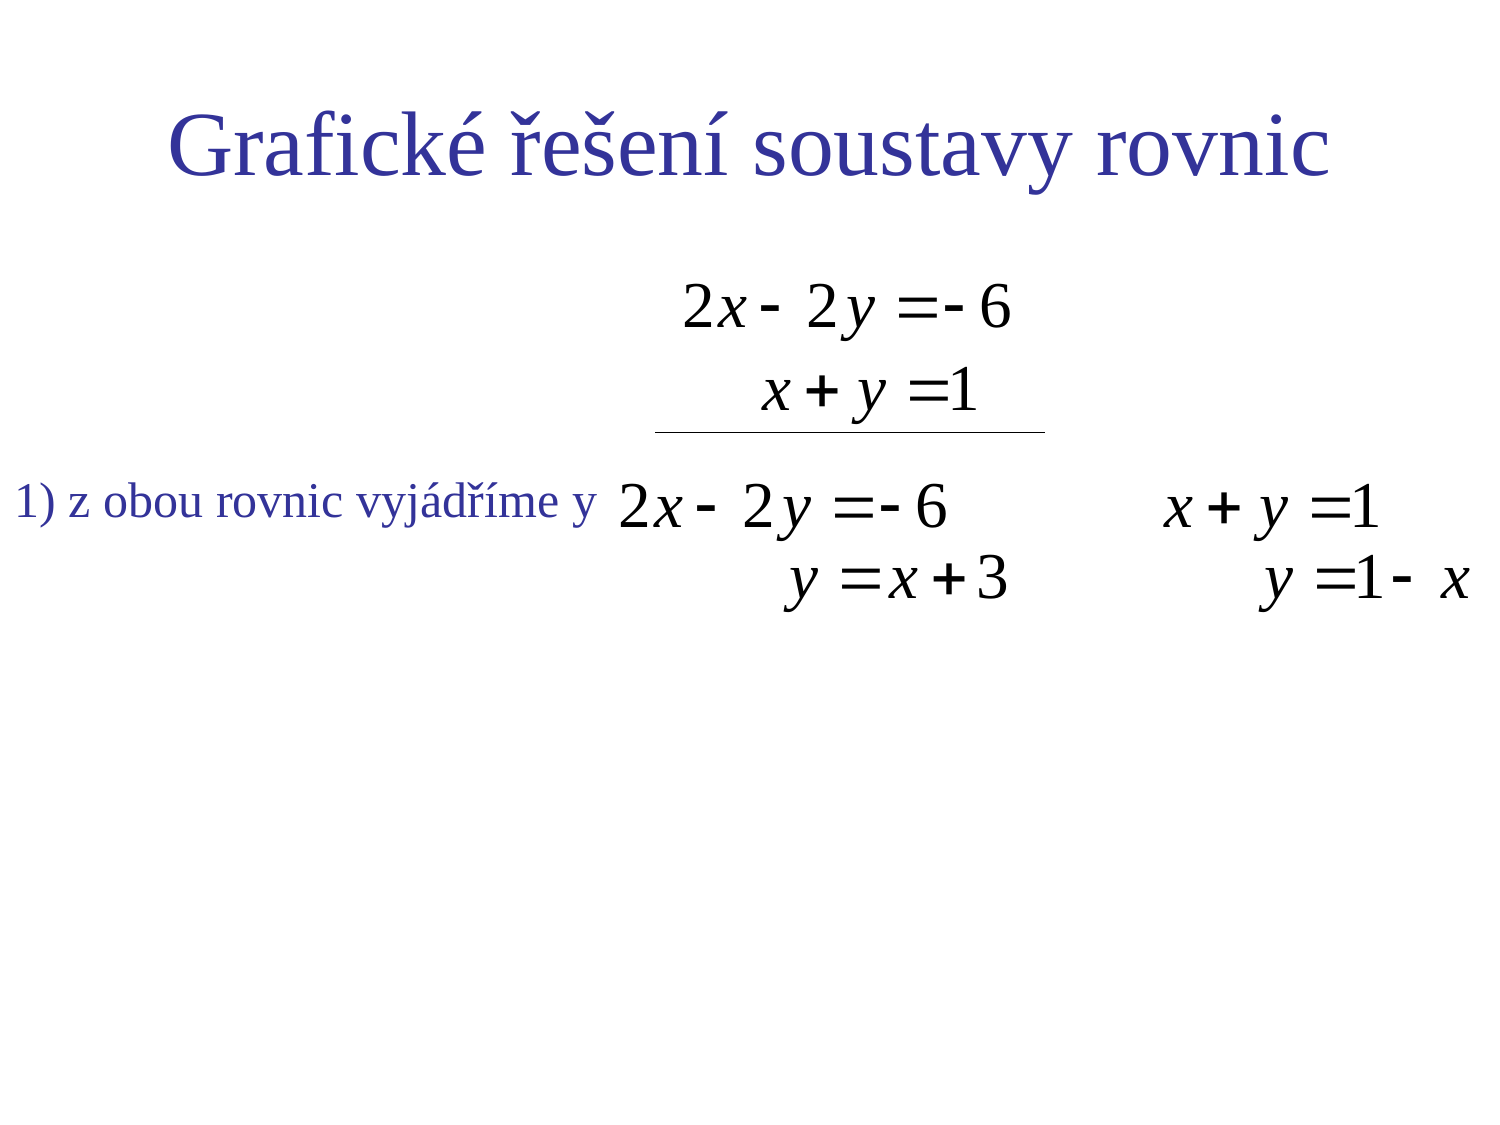

Grafické řešení soustavy rovnic
1) z obou rovnic vyjádříme y